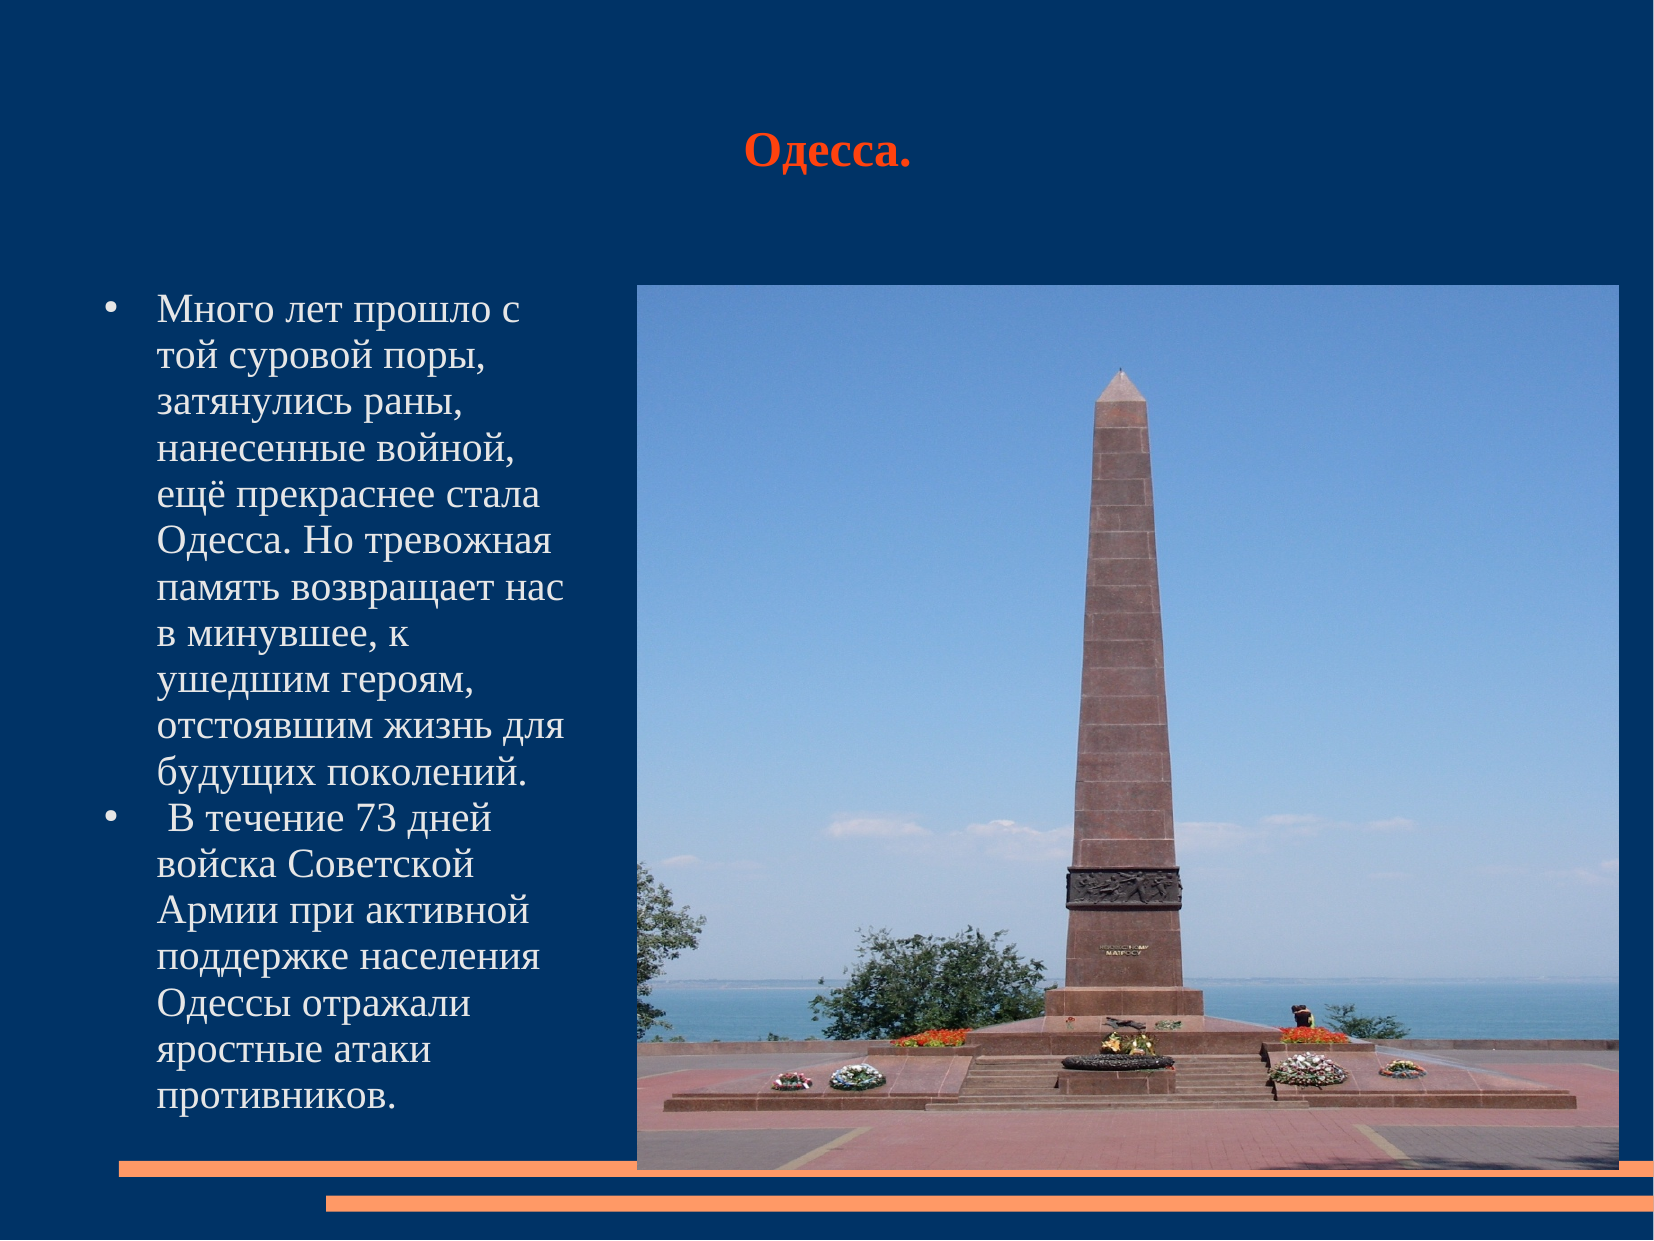

# Одесса.
Много лет прошло с той суровой поры, затянулись раны, нанесенные войной, ещё прекраснее стала Одесса. Но тревожная память возвращает нас в минувшее, к ушедшим героям, отстоявшим жизнь для будущих поколений.
 В течение 73 дней войска Советской Армии при активной поддержке населения Одессы отражали яростные атаки противников.